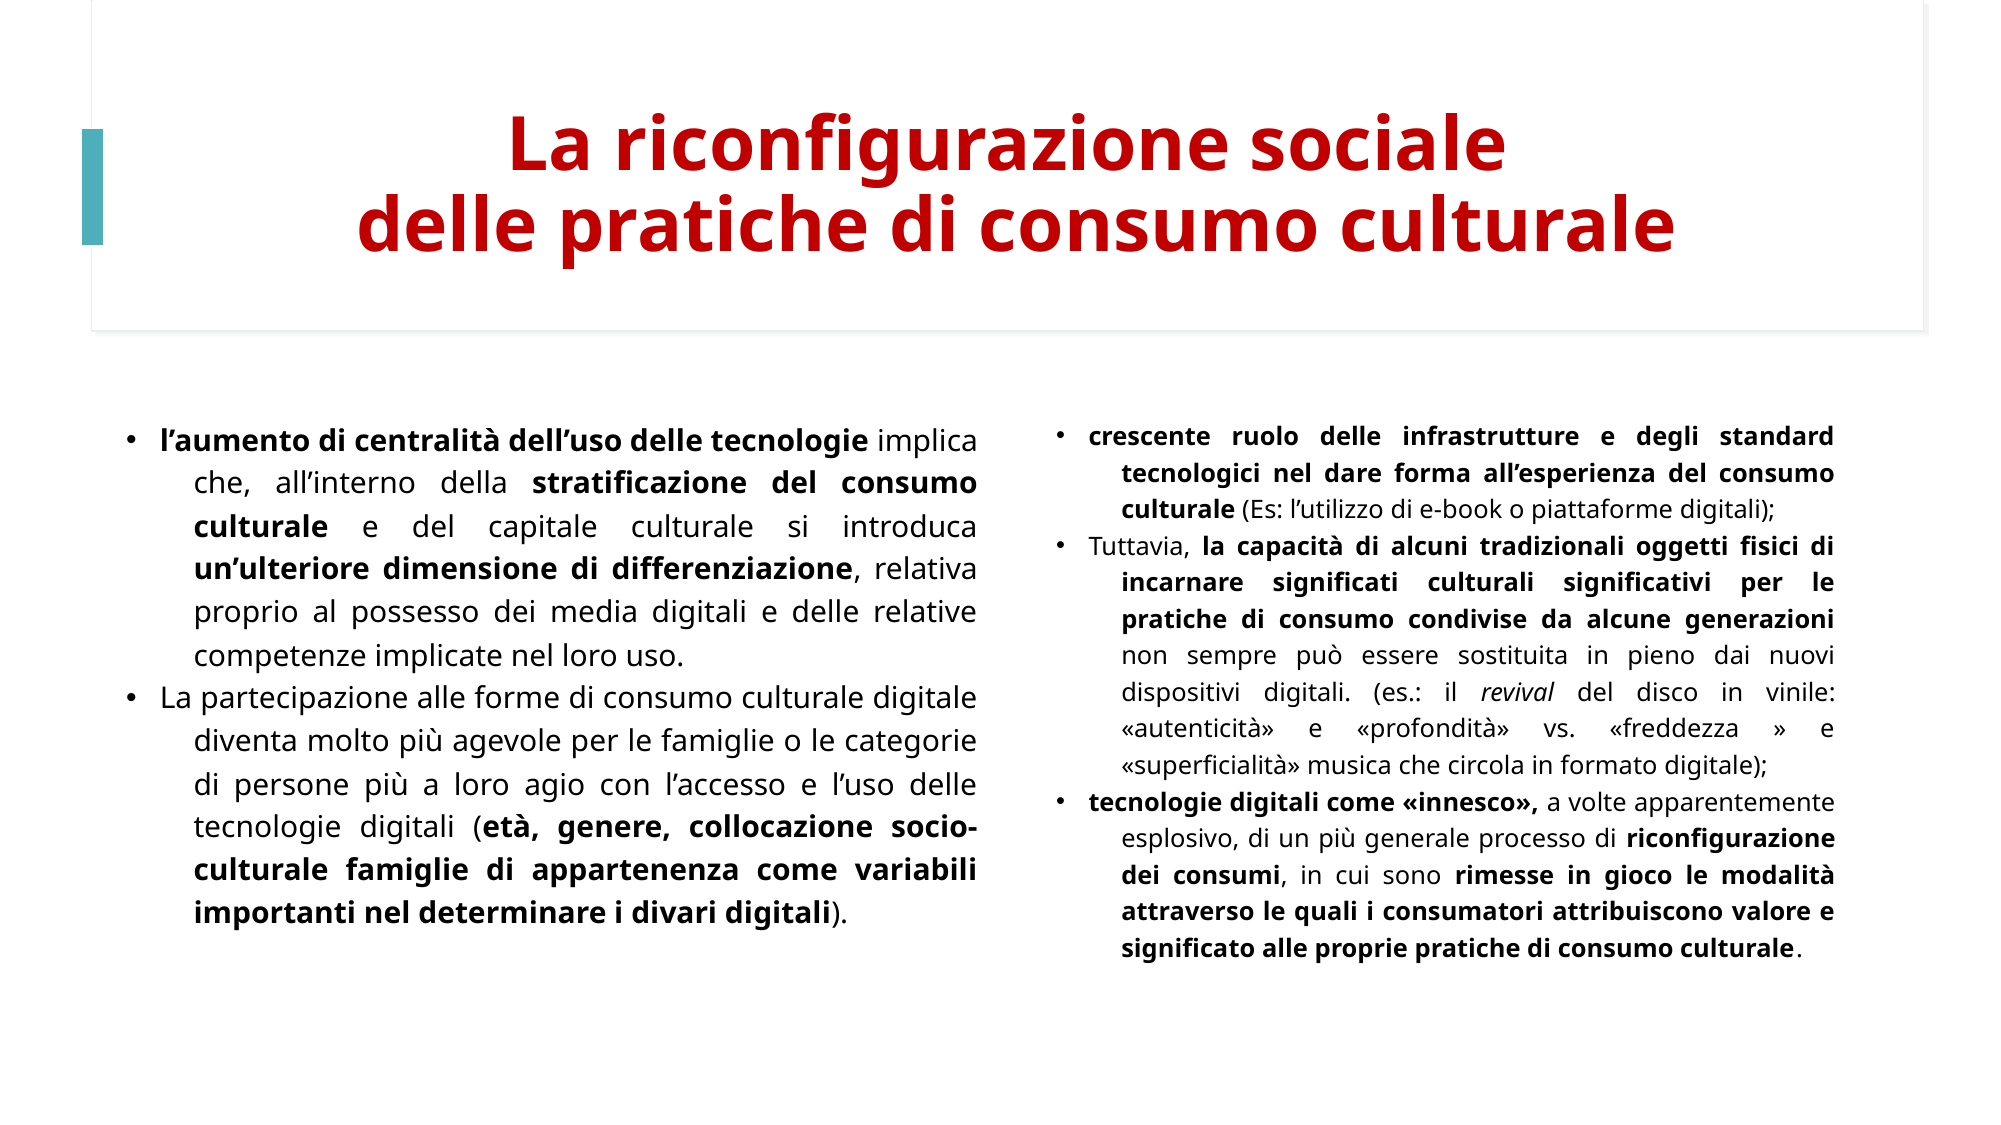

# La riconfigurazione sociale delle pratiche di consumo culturale
l’aumento di centralità dell’uso delle tecnologie implica che, all’interno della stratificazione del consumo culturale e del capitale culturale si introduca un’ulteriore dimensione di differenziazione, relativa proprio al possesso dei media digitali e delle relative competenze implicate nel loro uso.
La partecipazione alle forme di consumo culturale digitale diventa molto più agevole per le famiglie o le categorie di persone più a loro agio con l’accesso e l’uso delle tecnologie digitali (età, genere, collocazione socio-culturale famiglie di appartenenza come variabili importanti nel determinare i divari digitali).
crescente ruolo delle infrastrutture e degli standard tecnologici nel dare forma all’esperienza del consumo culturale (Es: l’utilizzo di e-book o piattaforme digitali);
Tuttavia, la capacità di alcuni tradizionali oggetti fisici di incarnare significati culturali significativi per le pratiche di consumo condivise da alcune generazioni non sempre può essere sostituita in pieno dai nuovi dispositivi digitali. (es.: il revival del disco in vinile: «autenticità» e «profondità» vs. «freddezza » e «superficialità» musica che circola in formato digitale);
tecnologie digitali come «innesco», a volte apparentemente esplosivo, di un più generale processo di riconfigurazione dei consumi, in cui sono rimesse in gioco le modalità attraverso le quali i consumatori attribuiscono valore e significato alle proprie pratiche di consumo culturale.